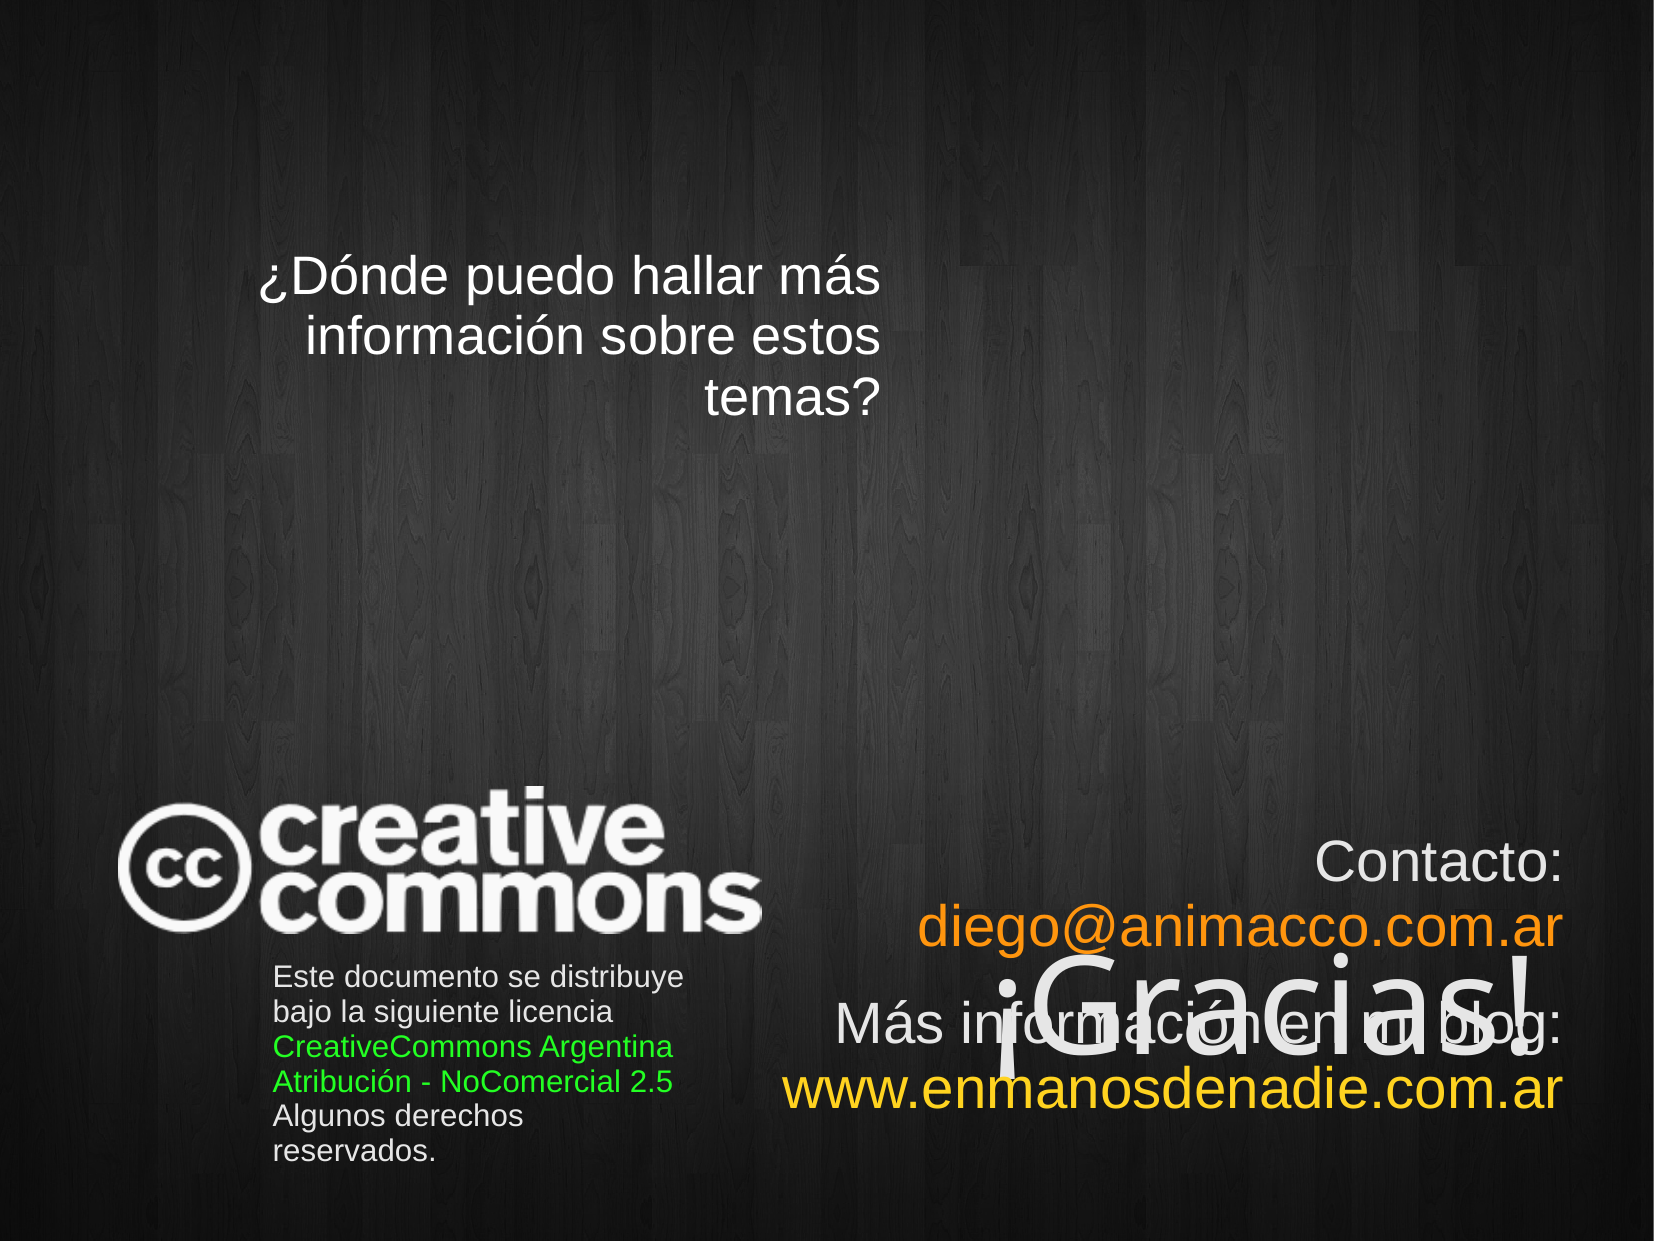

¿Dónde puedo hallar más información sobre estos temas?
# Contacto: diego@animacco.com.ar
¡Gracias!
Este documento se distribuye bajo la siguiente licencia CreativeCommons Argentina Atribución - NoComercial 2.5
Algunos derechos reservados.
Más información en mi blog:
www.enmanosdenadie.com.ar